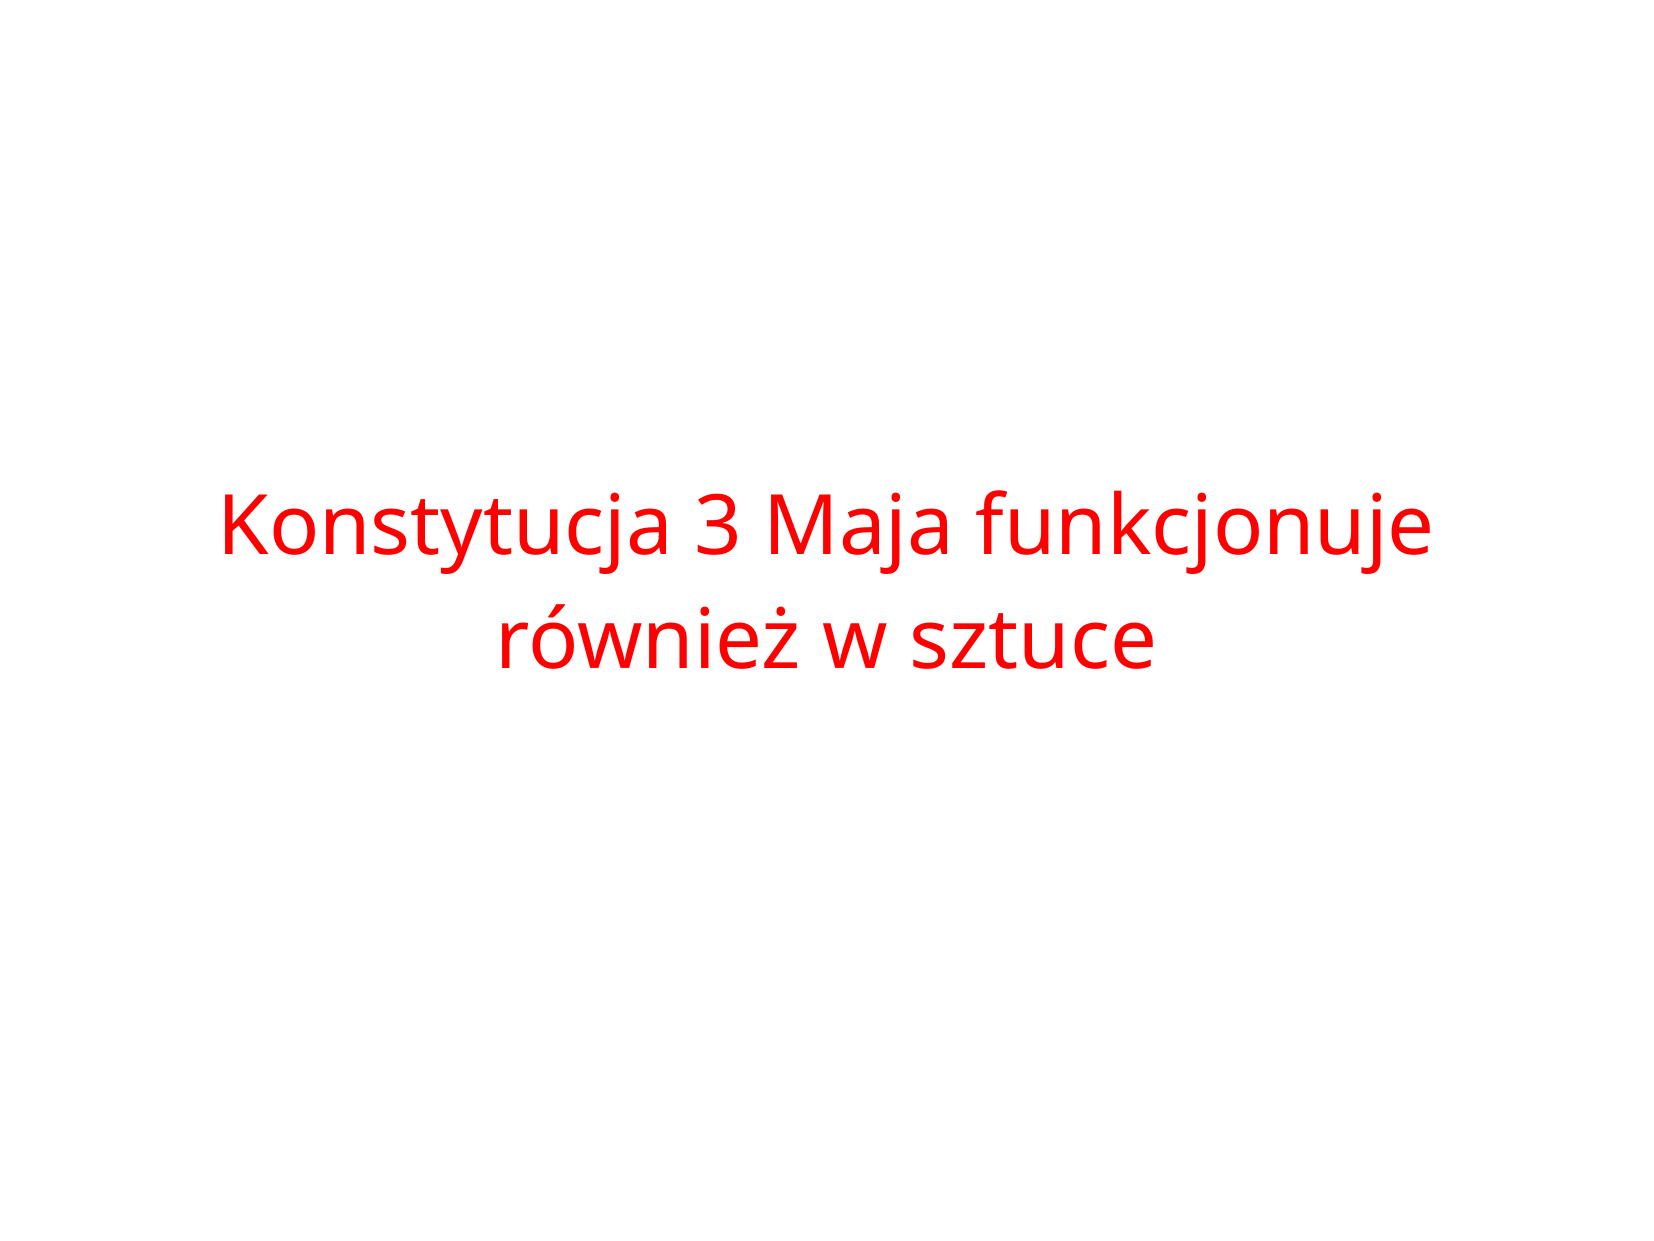

# Konstytucja 3 Maja funkcjonuje również w sztuce